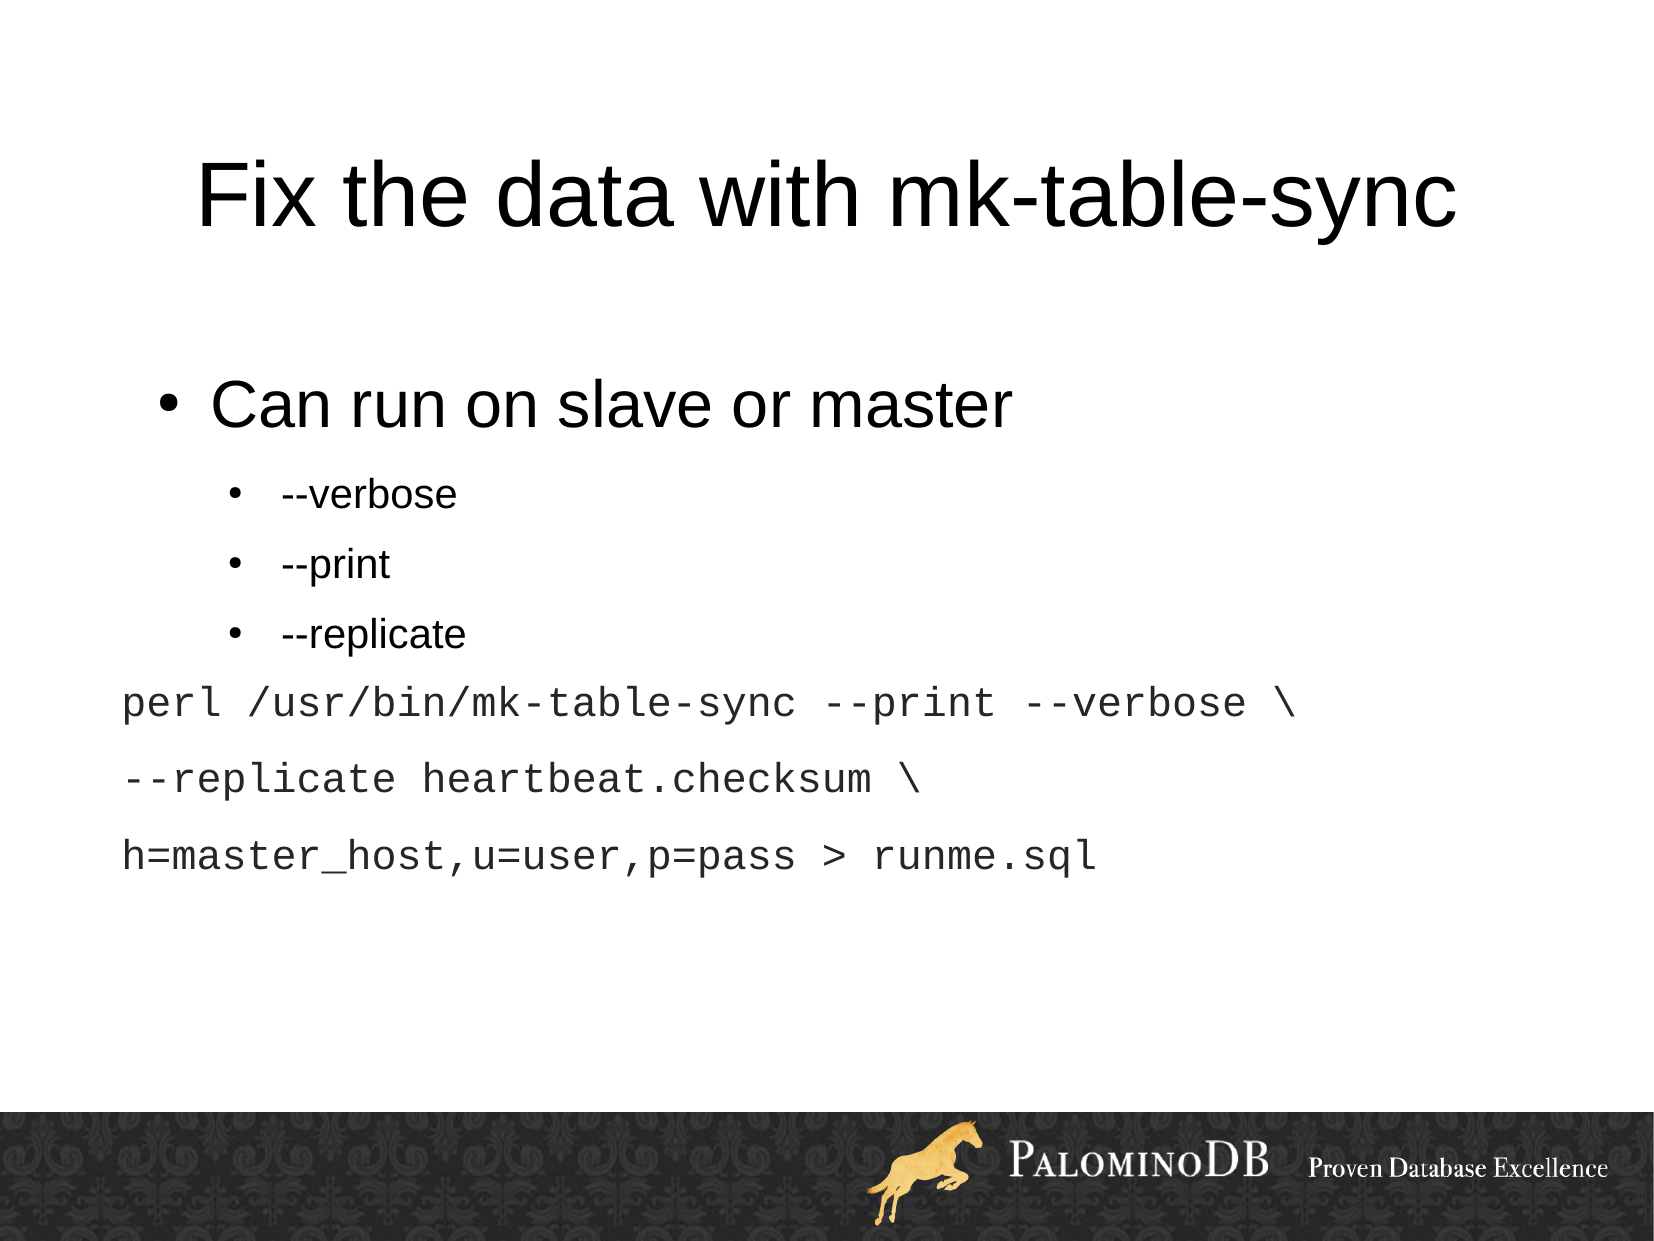

# Fix the data with mk-table-sync
Can run on slave or master
--verbose
--print
--replicate
perl /usr/bin/mk-table-sync --print --verbose \
--replicate heartbeat.checksum \
h=master_host,u=user,p=pass > runme.sql